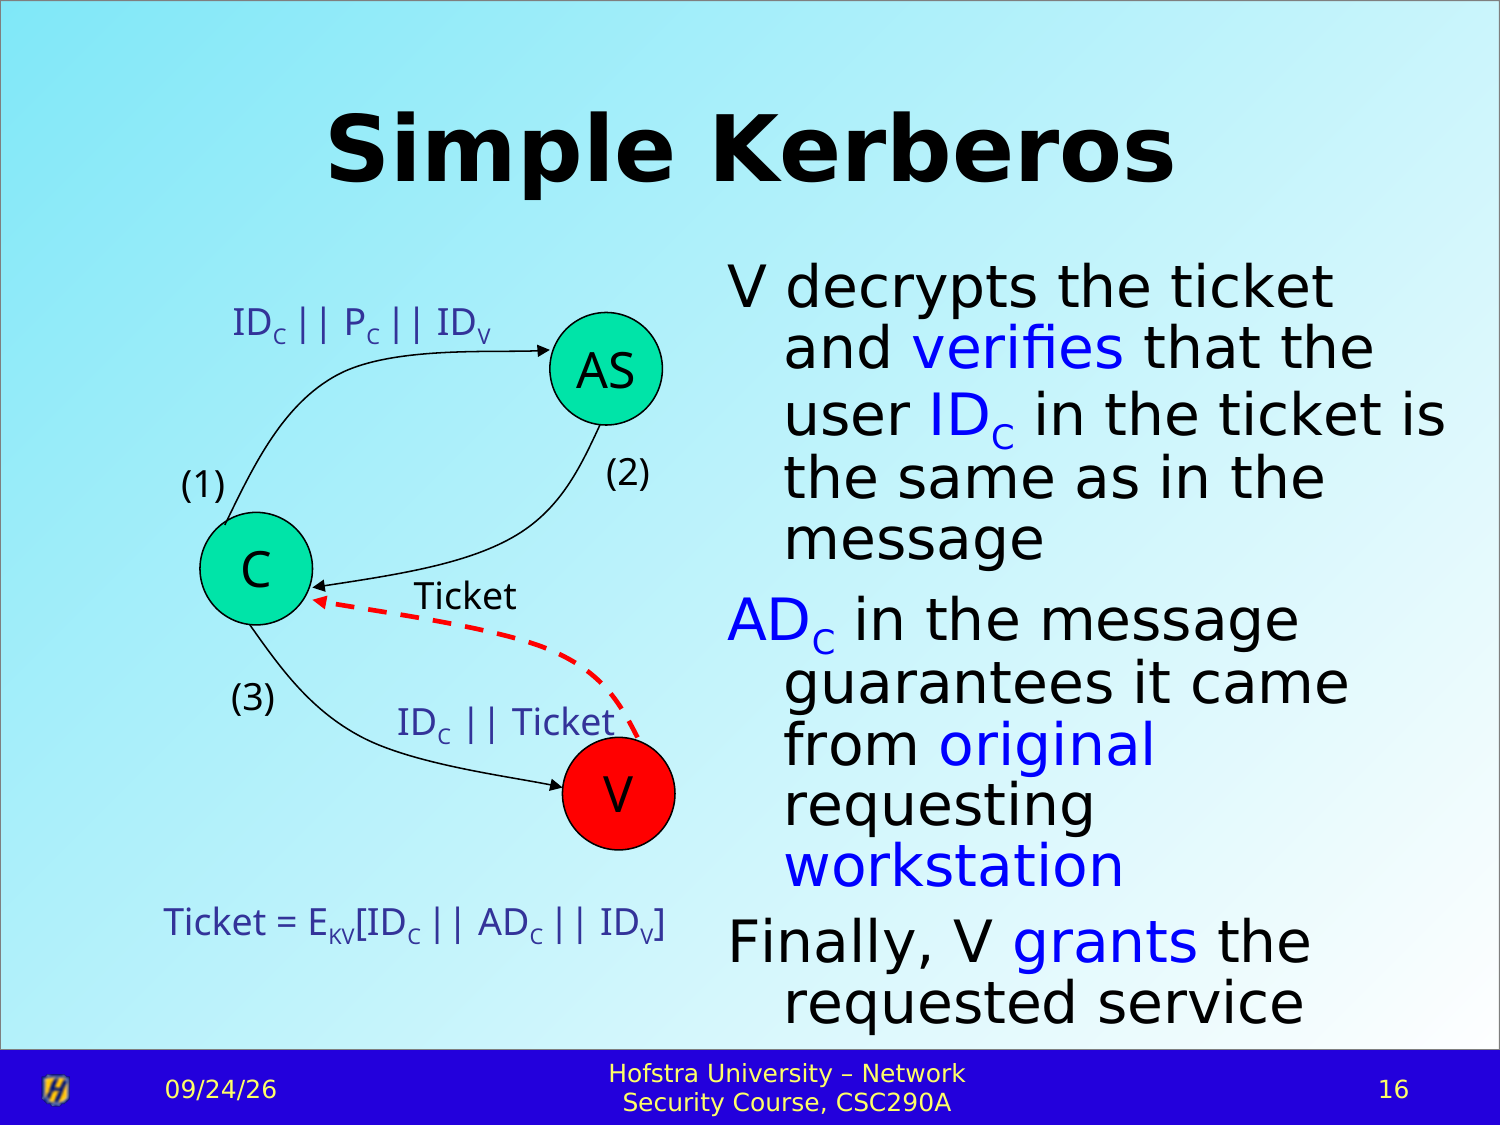

# Simple Kerberos
V decrypts the ticket and verifies that the user IDC in the ticket is the same as in the message
ADC in the message guarantees it came from original requesting workstation
Finally, V grants the requested service
IDC || PC || IDV
AS
(2)
(1)
C
Ticket
(3)
IDC || Ticket
V
Ticket = EKV[IDC || ADC || IDV]
16